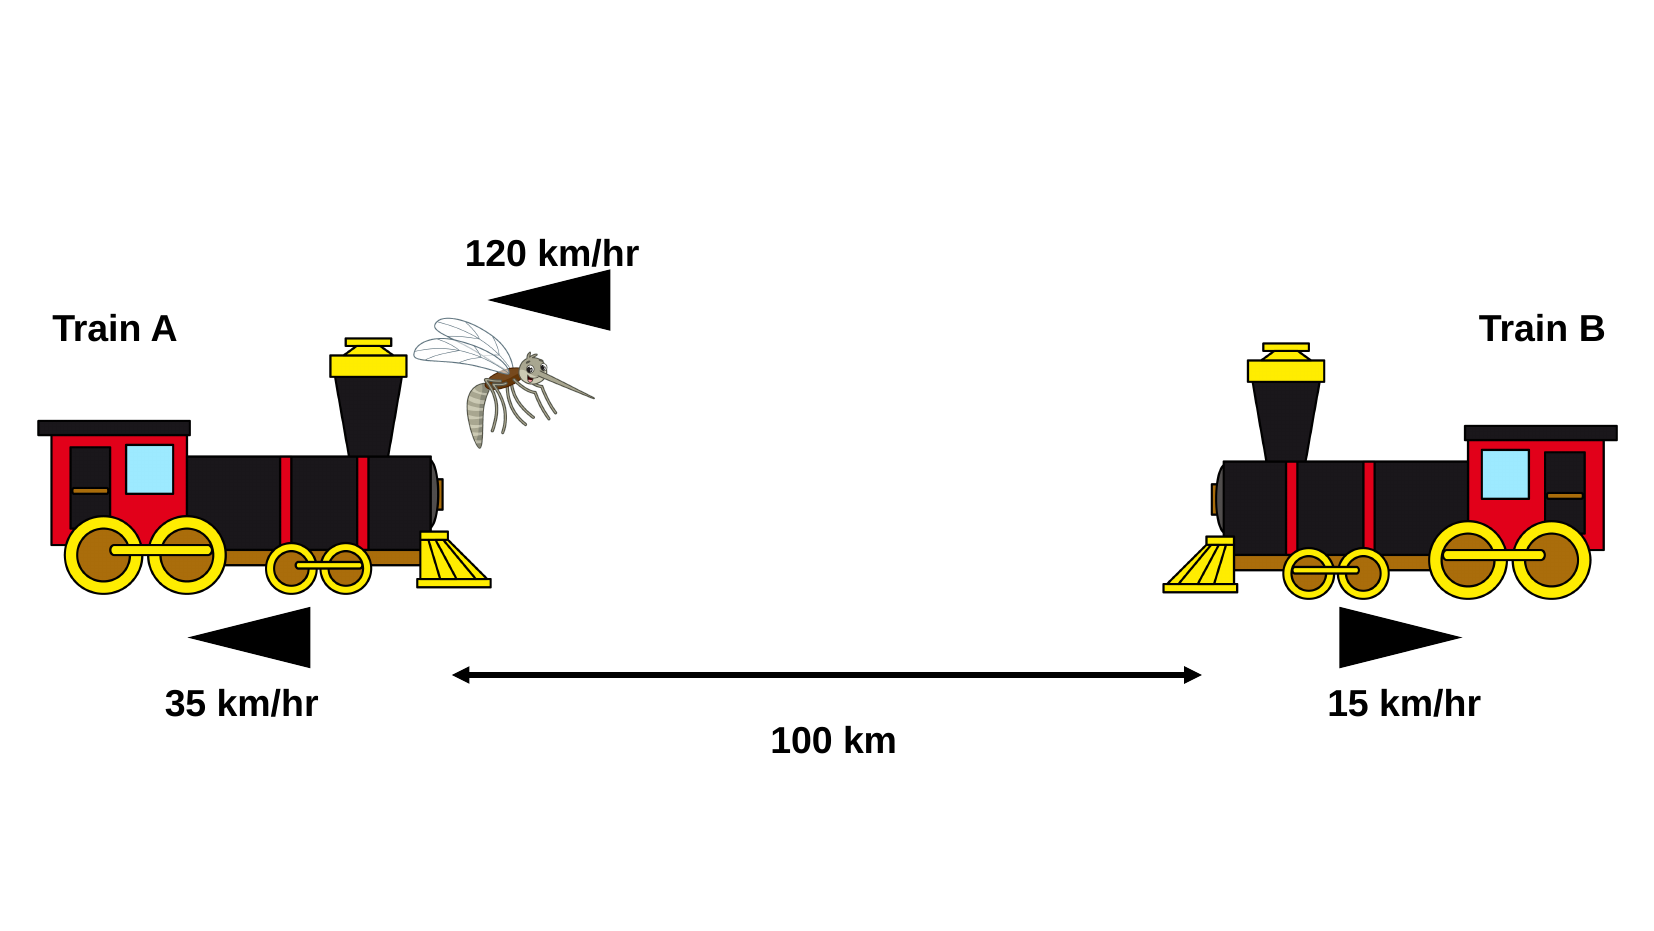

120 km/hr
Train A
Train B
35 km/hr
15 km/hr
100 km